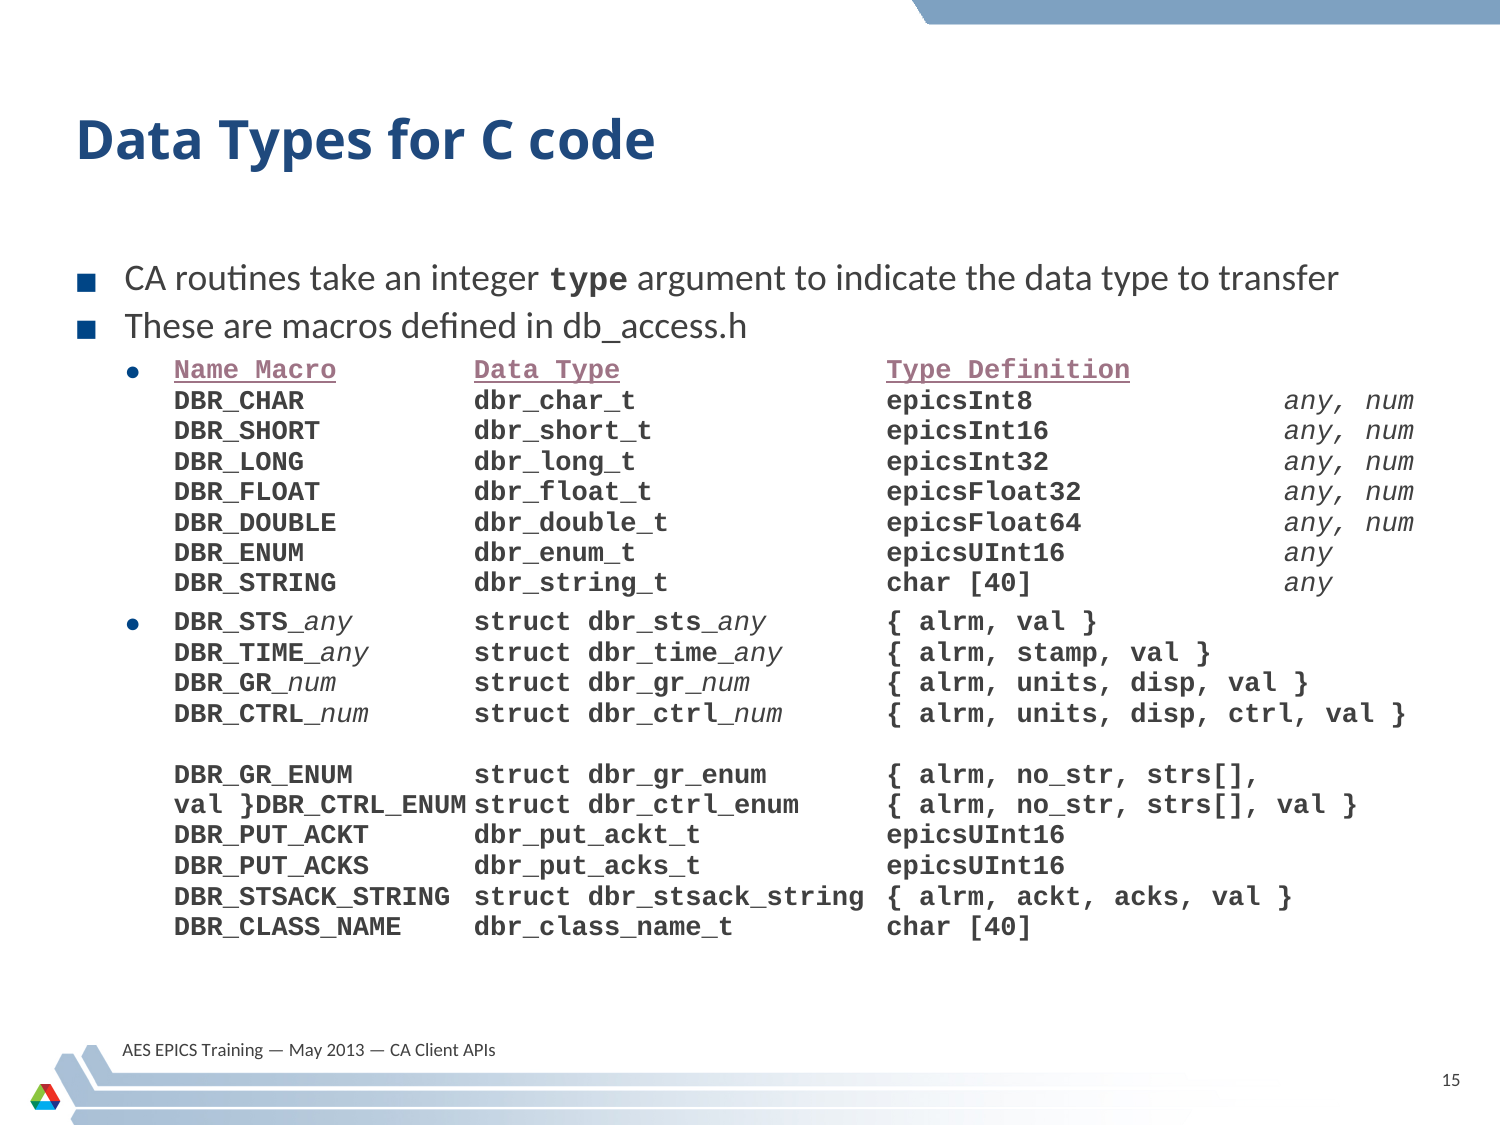

# Data Types for C code
CA routines take an integer type argument to indicate the data type to transfer
These are macros defined in db_access.h
Name Macro	Data Type	Type Definition
DBR_CHAR	dbr_char_t	epicsInt8	any, num
DBR_SHORT	dbr_short_t	epicsInt16	any, num
DBR_LONG	dbr_long_t	epicsInt32	any, num
DBR_FLOAT	dbr_float_t	epicsFloat32	any, num
DBR_DOUBLE	dbr_double_t	epicsFloat64	any, num
DBR_ENUM	dbr_enum_t	epicsUInt16	any
DBR_STRING	dbr_string_t	char [40]	any
DBR_STS_any	struct dbr_sts_any	{ alrm, val }
DBR_TIME_any	struct dbr_time_any	{ alrm, stamp, val }
DBR_GR_num	struct dbr_gr_num	{ alrm, units, disp, val }
DBR_CTRL_num	struct dbr_ctrl_num	{ alrm, units, disp, ctrl, val }
DBR_GR_ENUM	struct dbr_gr_enum	{ alrm, no_str, strs[], val }DBR_CTRL_ENUM	struct dbr_ctrl_enum	{ alrm, no_str, strs[], val }
DBR_PUT_ACKT	dbr_put_ackt_t	epicsUInt16
DBR_PUT_ACKS	dbr_put_acks_t	epicsUInt16
DBR_STSACK_STRING	struct dbr_stsack_string	{ alrm, ackt, acks, val }
DBR_CLASS_NAME	dbr_class_name_t	char [40]
AES EPICS Training — May 2013 — CA Client APIs
15